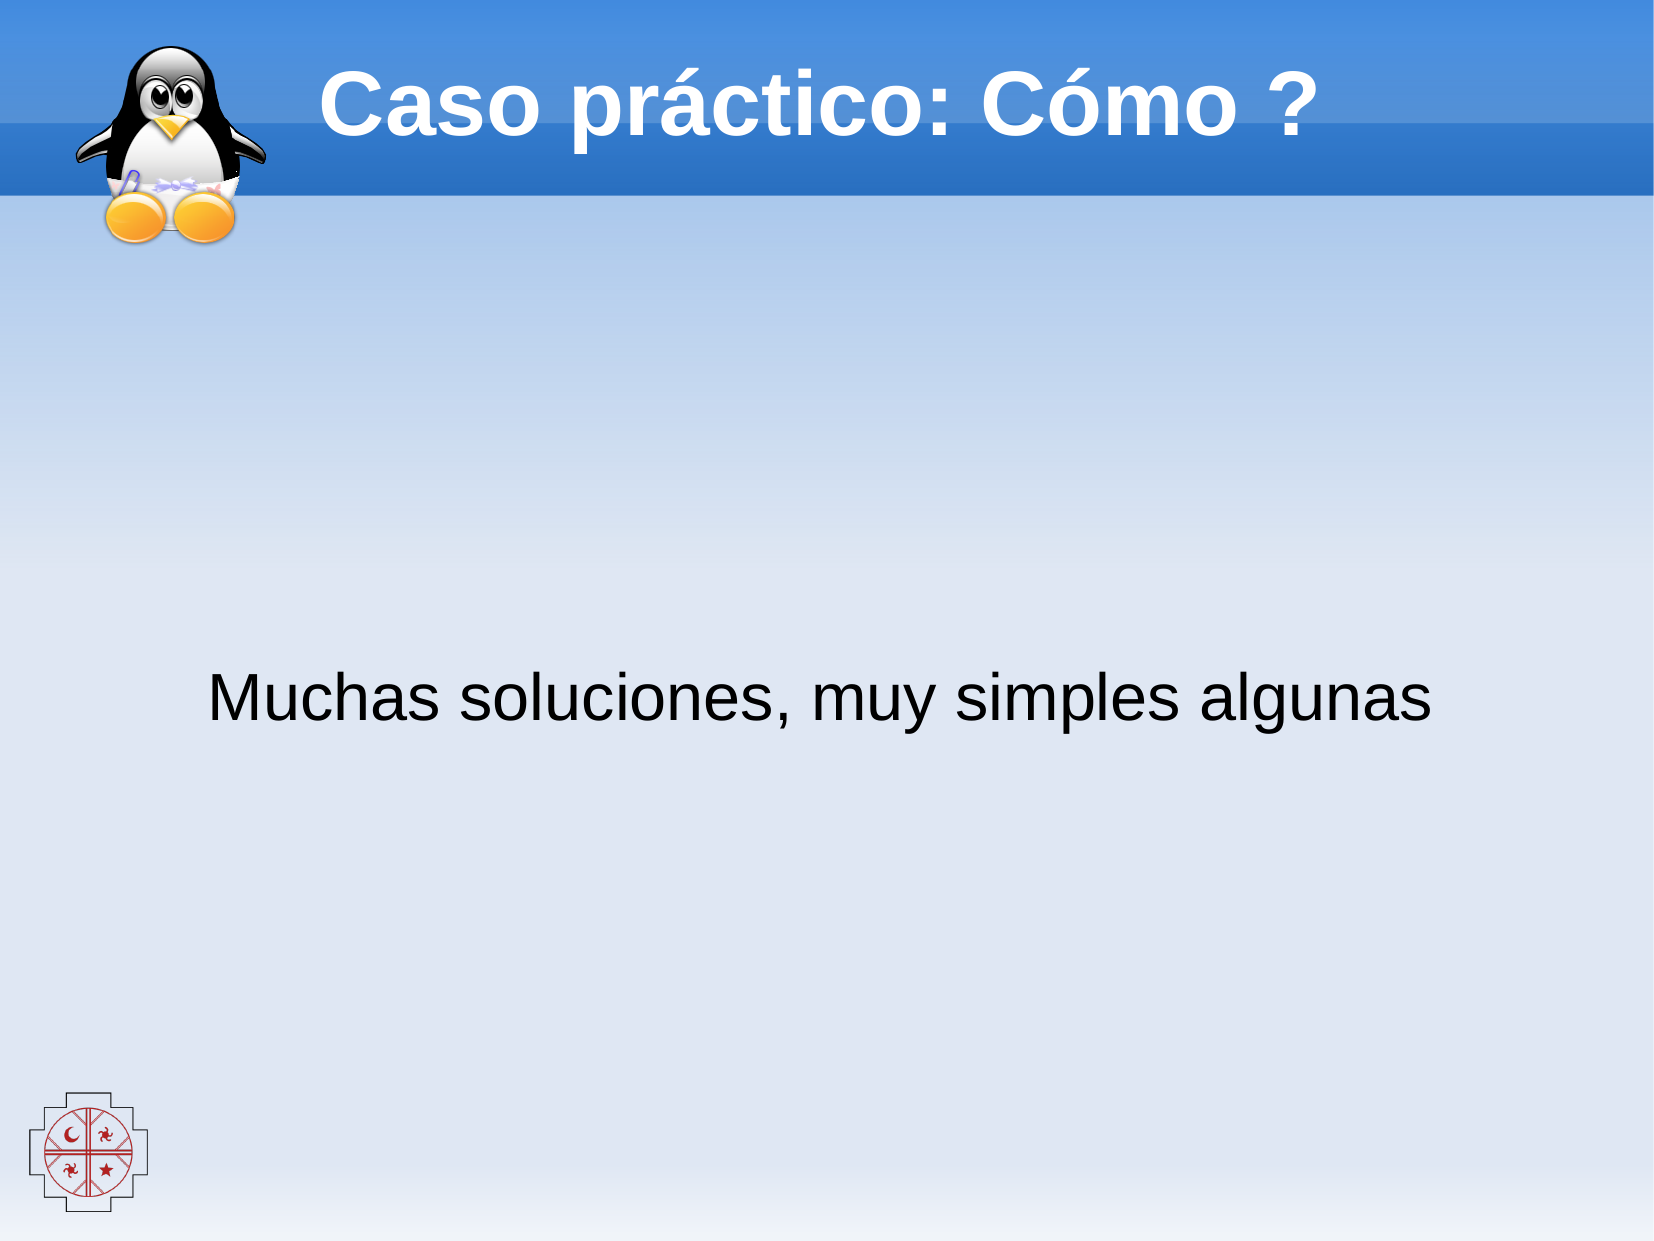

# Caso práctico: Cómo ?
Muchas soluciones, muy simples algunas